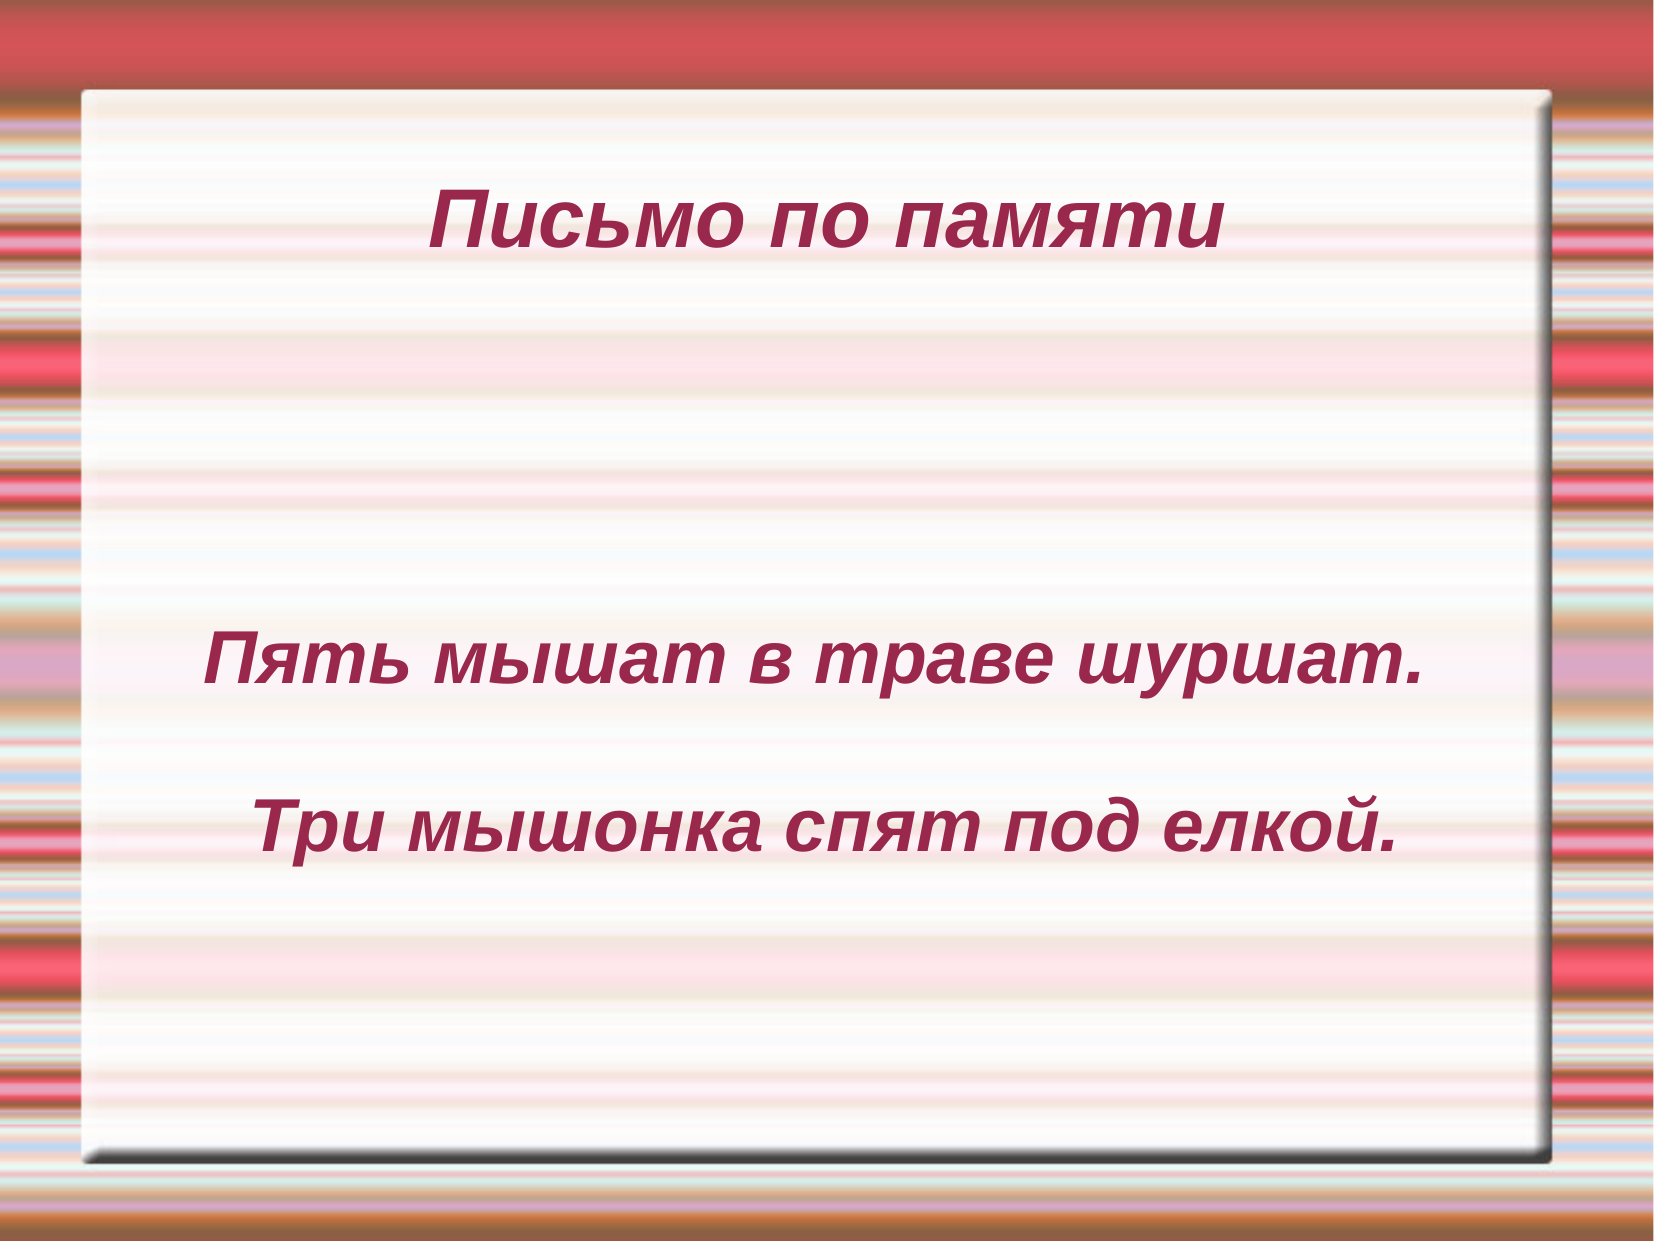

# Письмо по памяти
Пять мышат в траве шуршат.
Три мышонка спят под елкой.